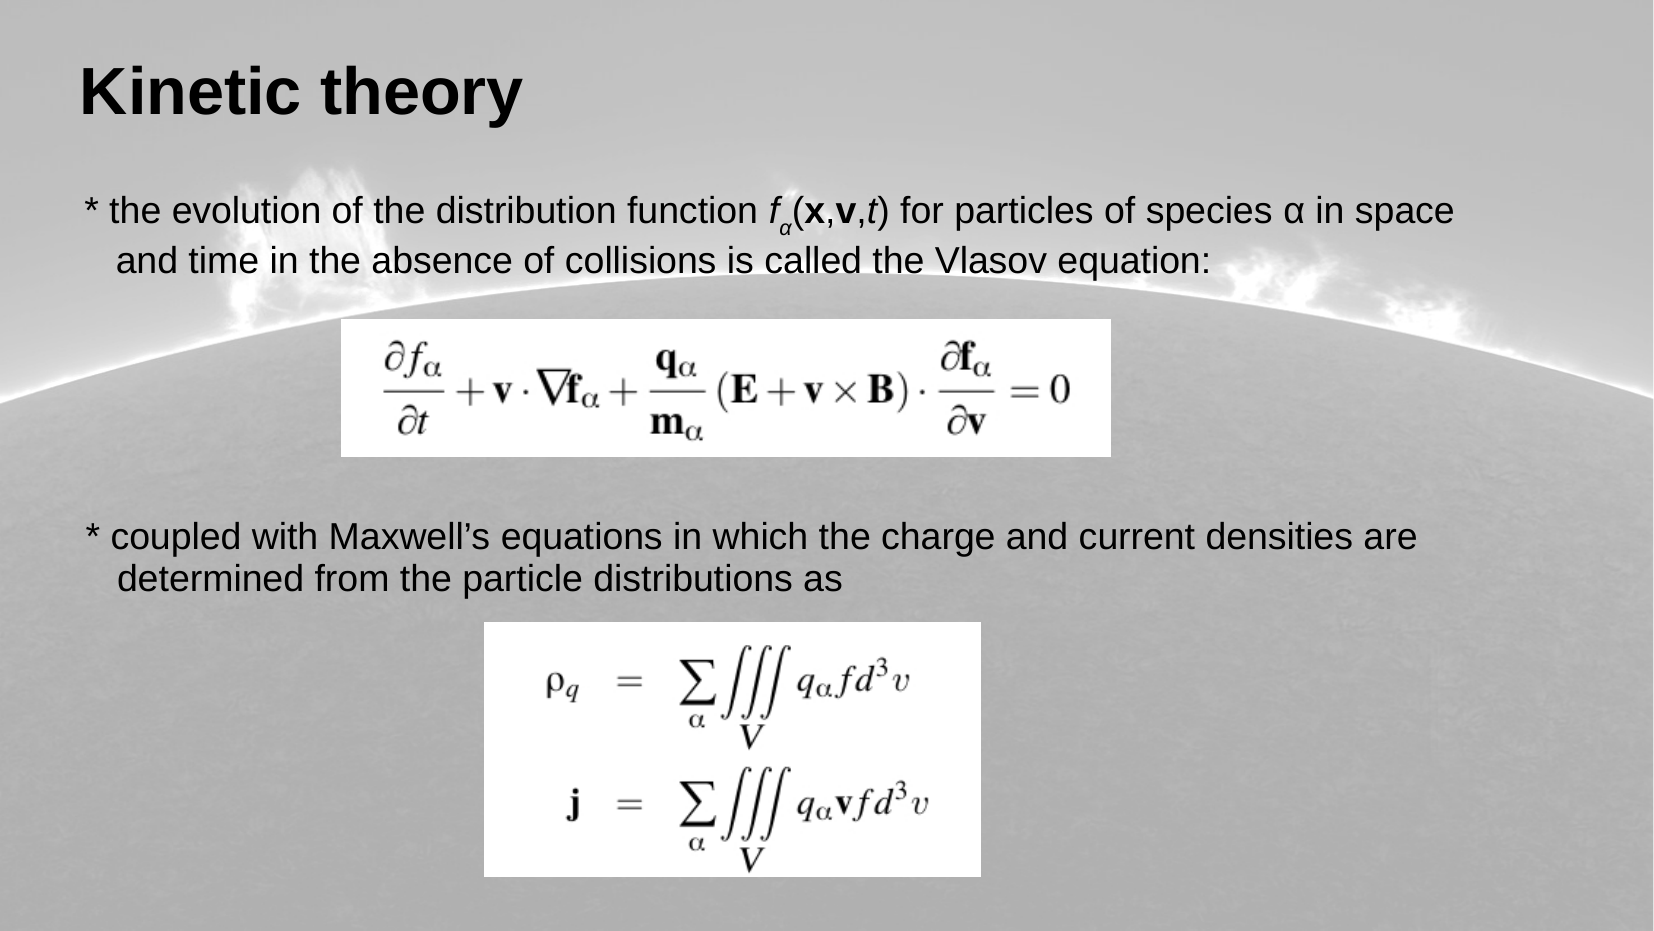

Kinetic theory
* the evolution of the distribution function fα(x,v,t) for particles of species α in space
 and time in the absence of collisions is called the Vlasov equation:
* coupled with Maxwell’s equations in which the charge and current densities are
 determined from the particle distributions as